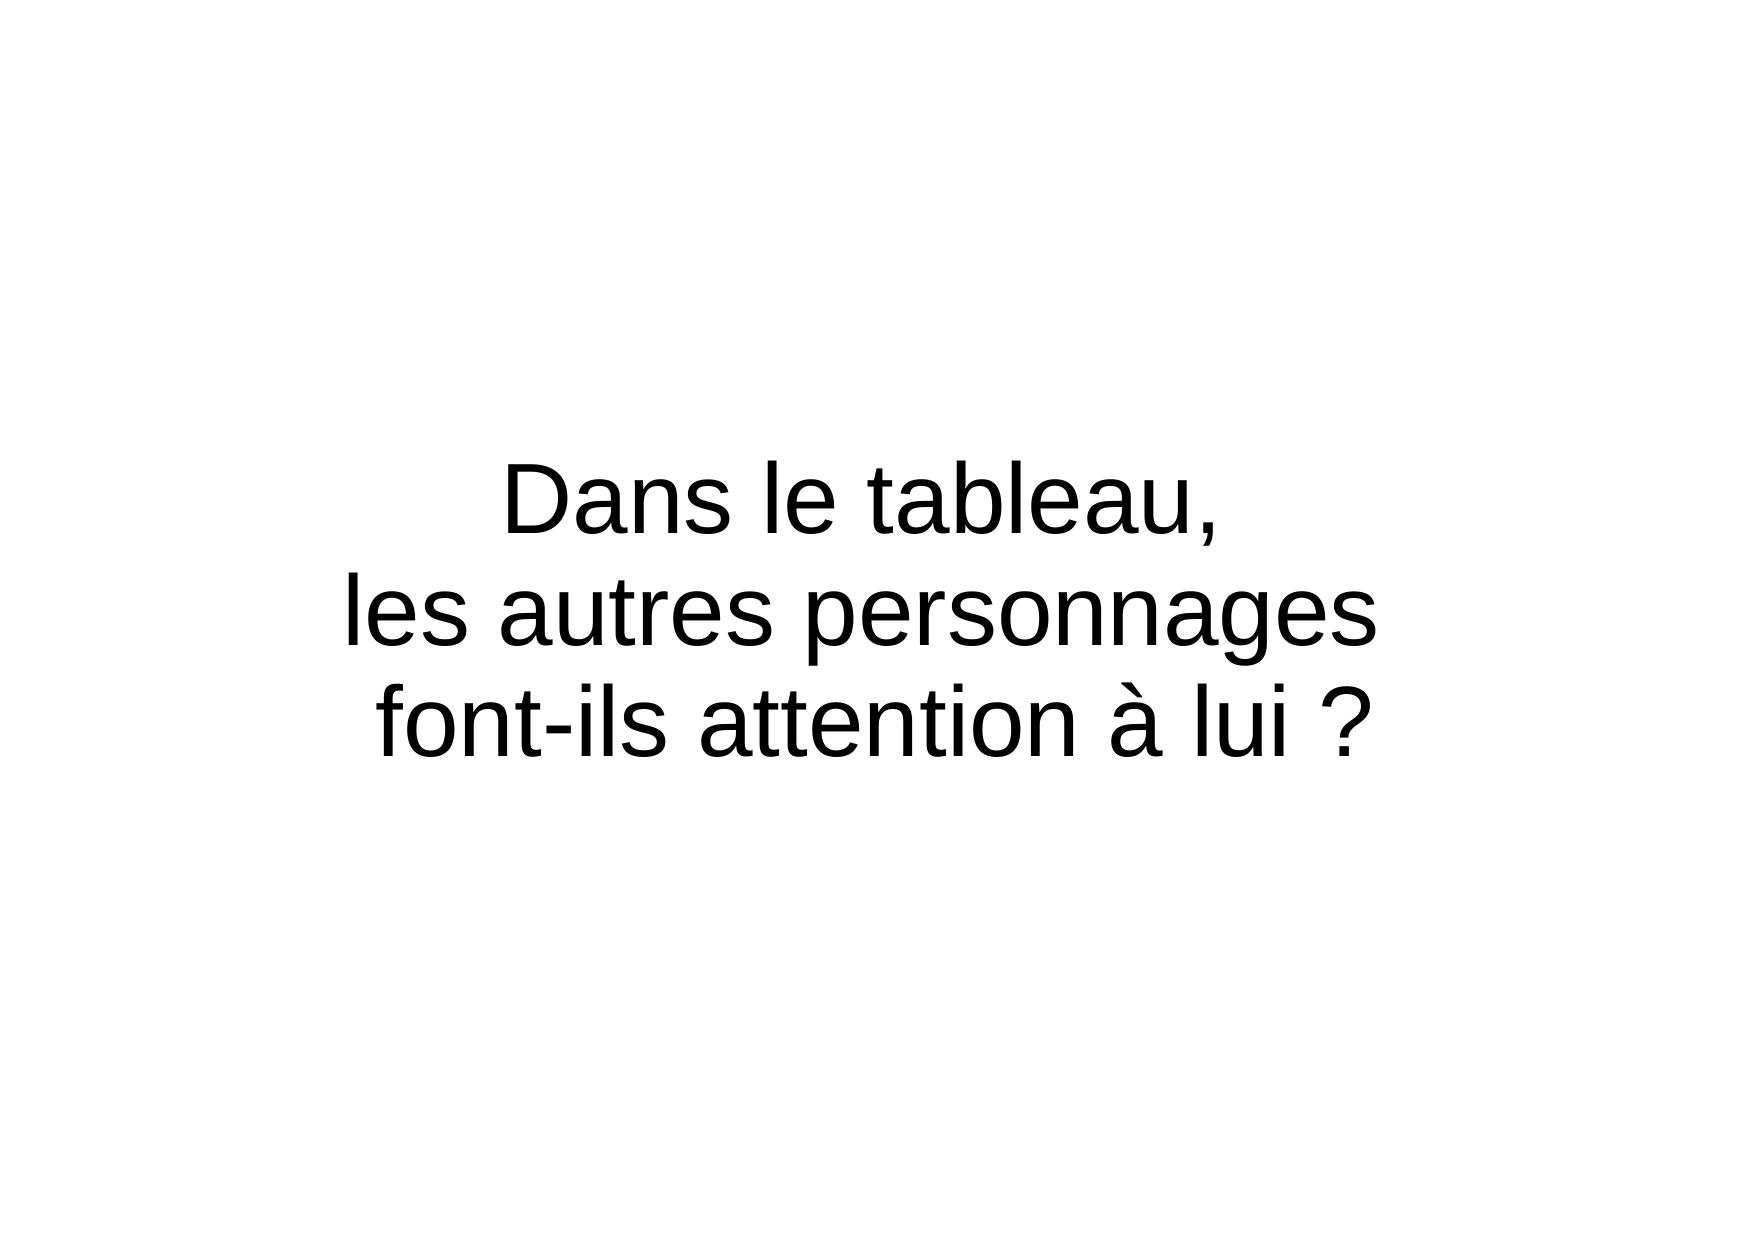

Dans le tableau,
les autres personnages
font-ils attention à lui ?